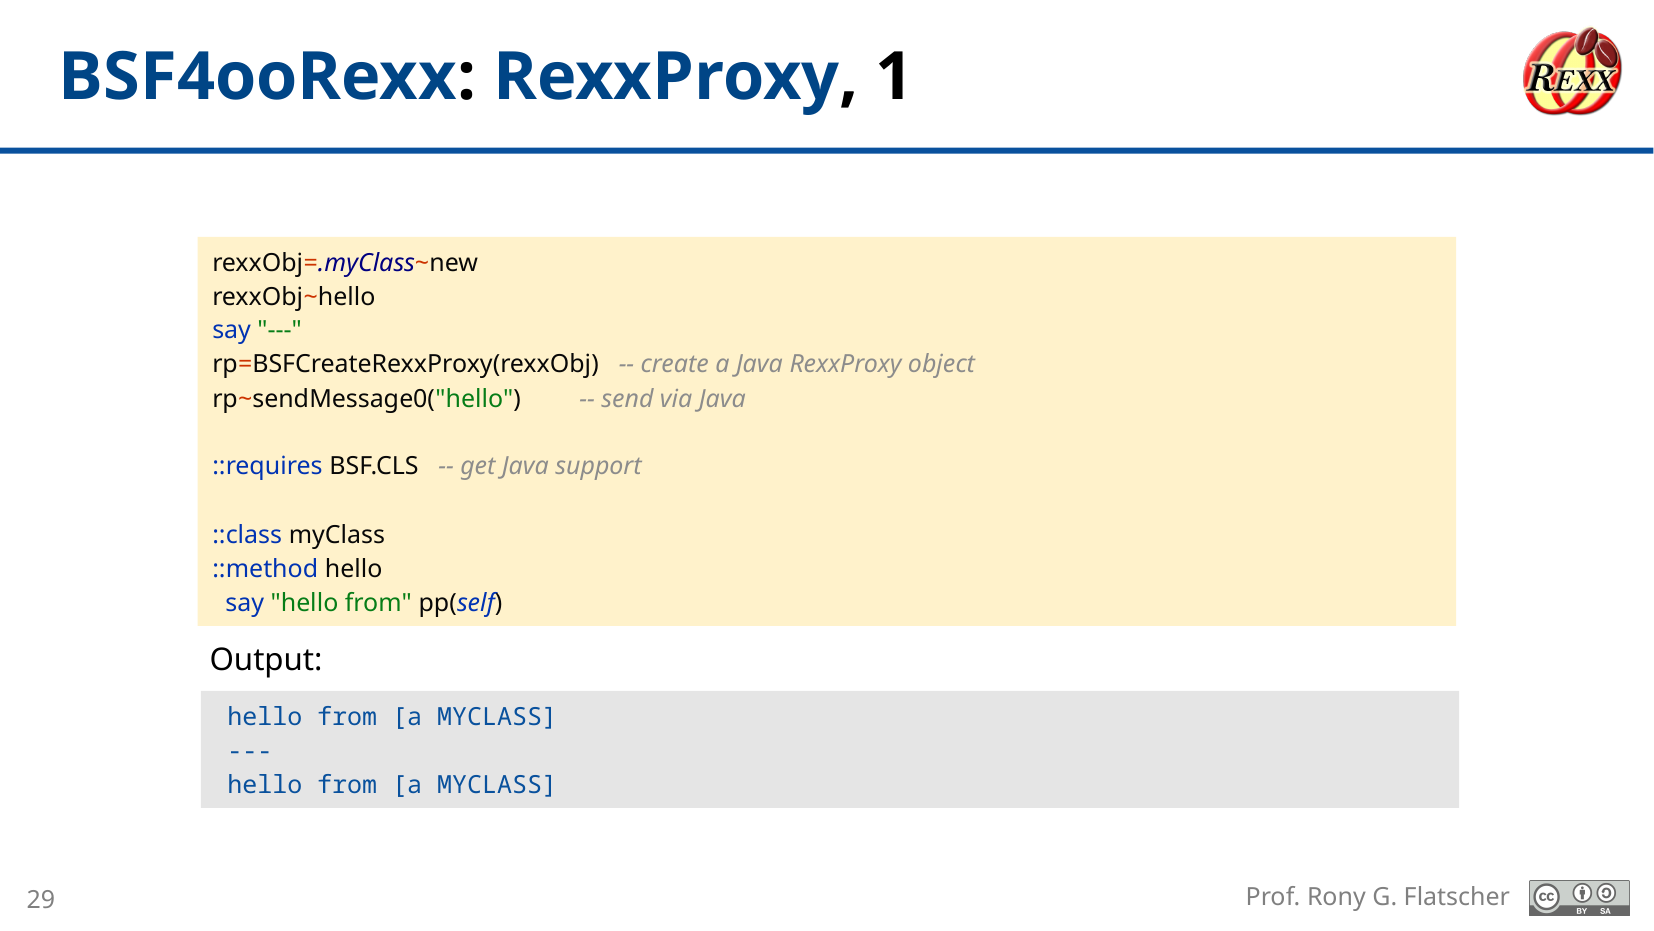

# BSF4ooRexx: RexxProxy, 1
rexxObj=.myClass~new
rexxObj~hello
say "---"
rp=BSFCreateRexxProxy(rexxObj) -- create a Java RexxProxy object
rp~sendMessage0("hello") -- send via Java
::requires BSF.CLS -- get Java support
::class myClass
::method hello
 say "hello from" pp(self)
Output:
hello from [a MYCLASS]
---
hello from [a MYCLASS]